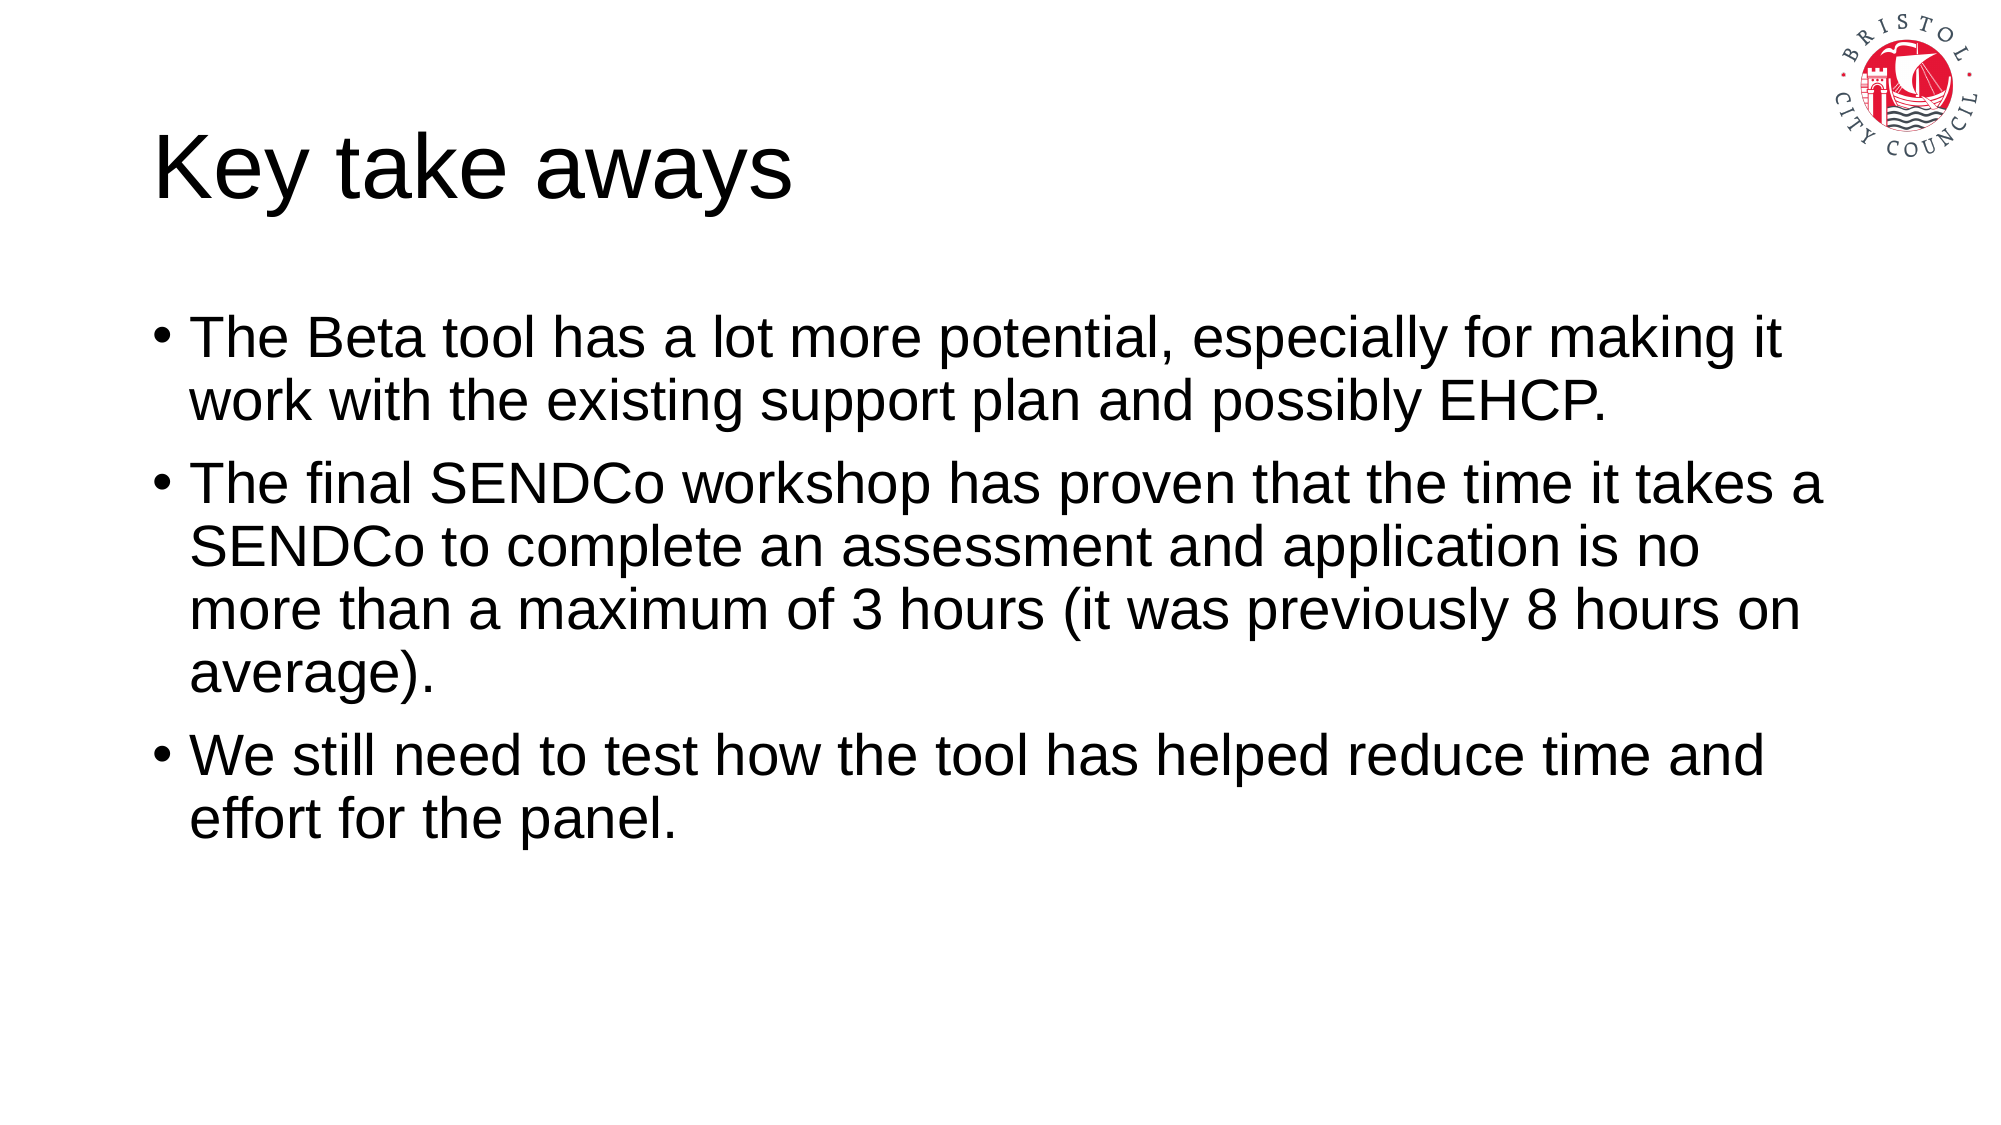

# Key take aways
The Beta tool has a lot more potential, especially for making it work with the existing support plan and possibly EHCP.
The final SENDCo workshop has proven that the time it takes a SENDCo to complete an assessment and application is no more than a maximum of 3 hours (it was previously 8 hours on average).
We still need to test how the tool has helped reduce time and effort for the panel.